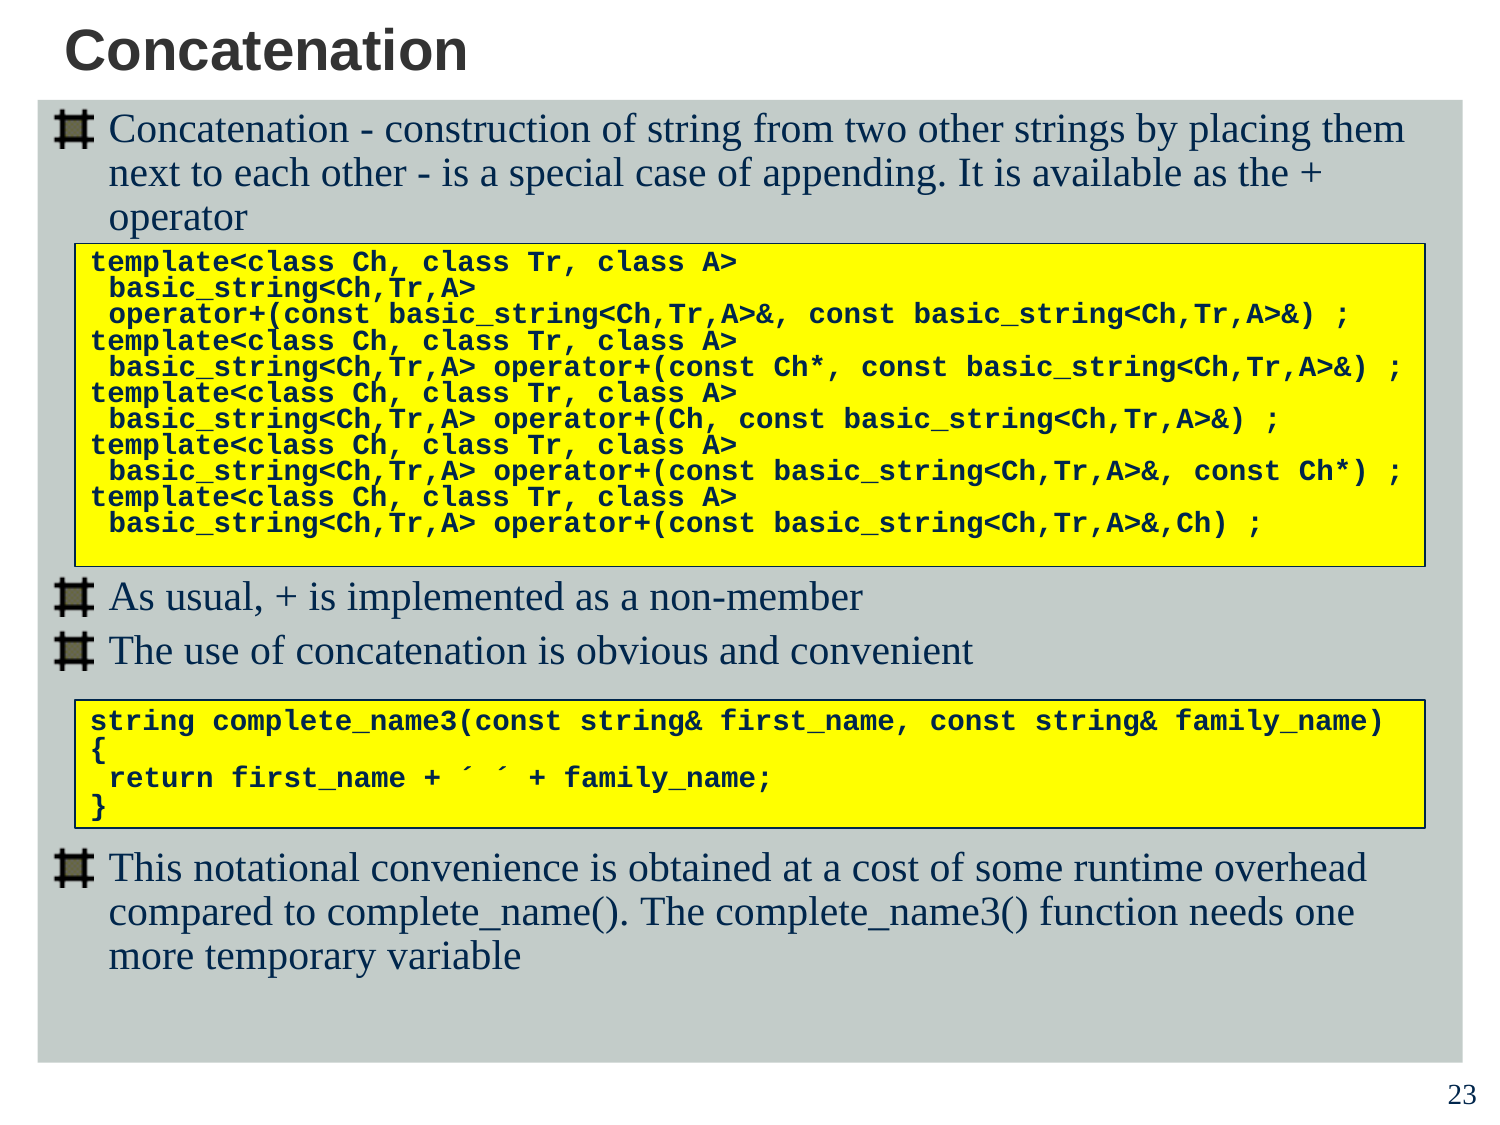

# Concatenation
Concatenation - construction of string from two other strings by placing them next to each other - is a special case of appending. It is available as the + operator
As usual, + is implemented as a non-member
The use of concatenation is obvious and convenient
This notational convenience is obtained at a cost of some runtime overhead compared to complete_name(). The complete_name3() function needs one more temporary variable
template<class Ch, class Tr, class A>
	basic_string<Ch,Tr,A>
	operator+(const basic_string<Ch,Tr,A>&, const basic_string<Ch,Tr,A>&) ;
template<class Ch, class Tr, class A>
	basic_string<Ch,Tr,A> operator+(const Ch*, const basic_string<Ch,Tr,A>&) ;
template<class Ch, class Tr, class A>
	basic_string<Ch,Tr,A> operator+(Ch, const basic_string<Ch,Tr,A>&) ;
template<class Ch, class Tr, class A>
	basic_string<Ch,Tr,A> operator+(const basic_string<Ch,Tr,A>&, const Ch*) ;
template<class Ch, class Tr, class A>
	basic_string<Ch,Tr,A> operator+(const basic_string<Ch,Tr,A>&,Ch) ;
string complete_name3(const string& first_name, const string& family_name)
{
	return first_name + ´ ´ + family_name;
}